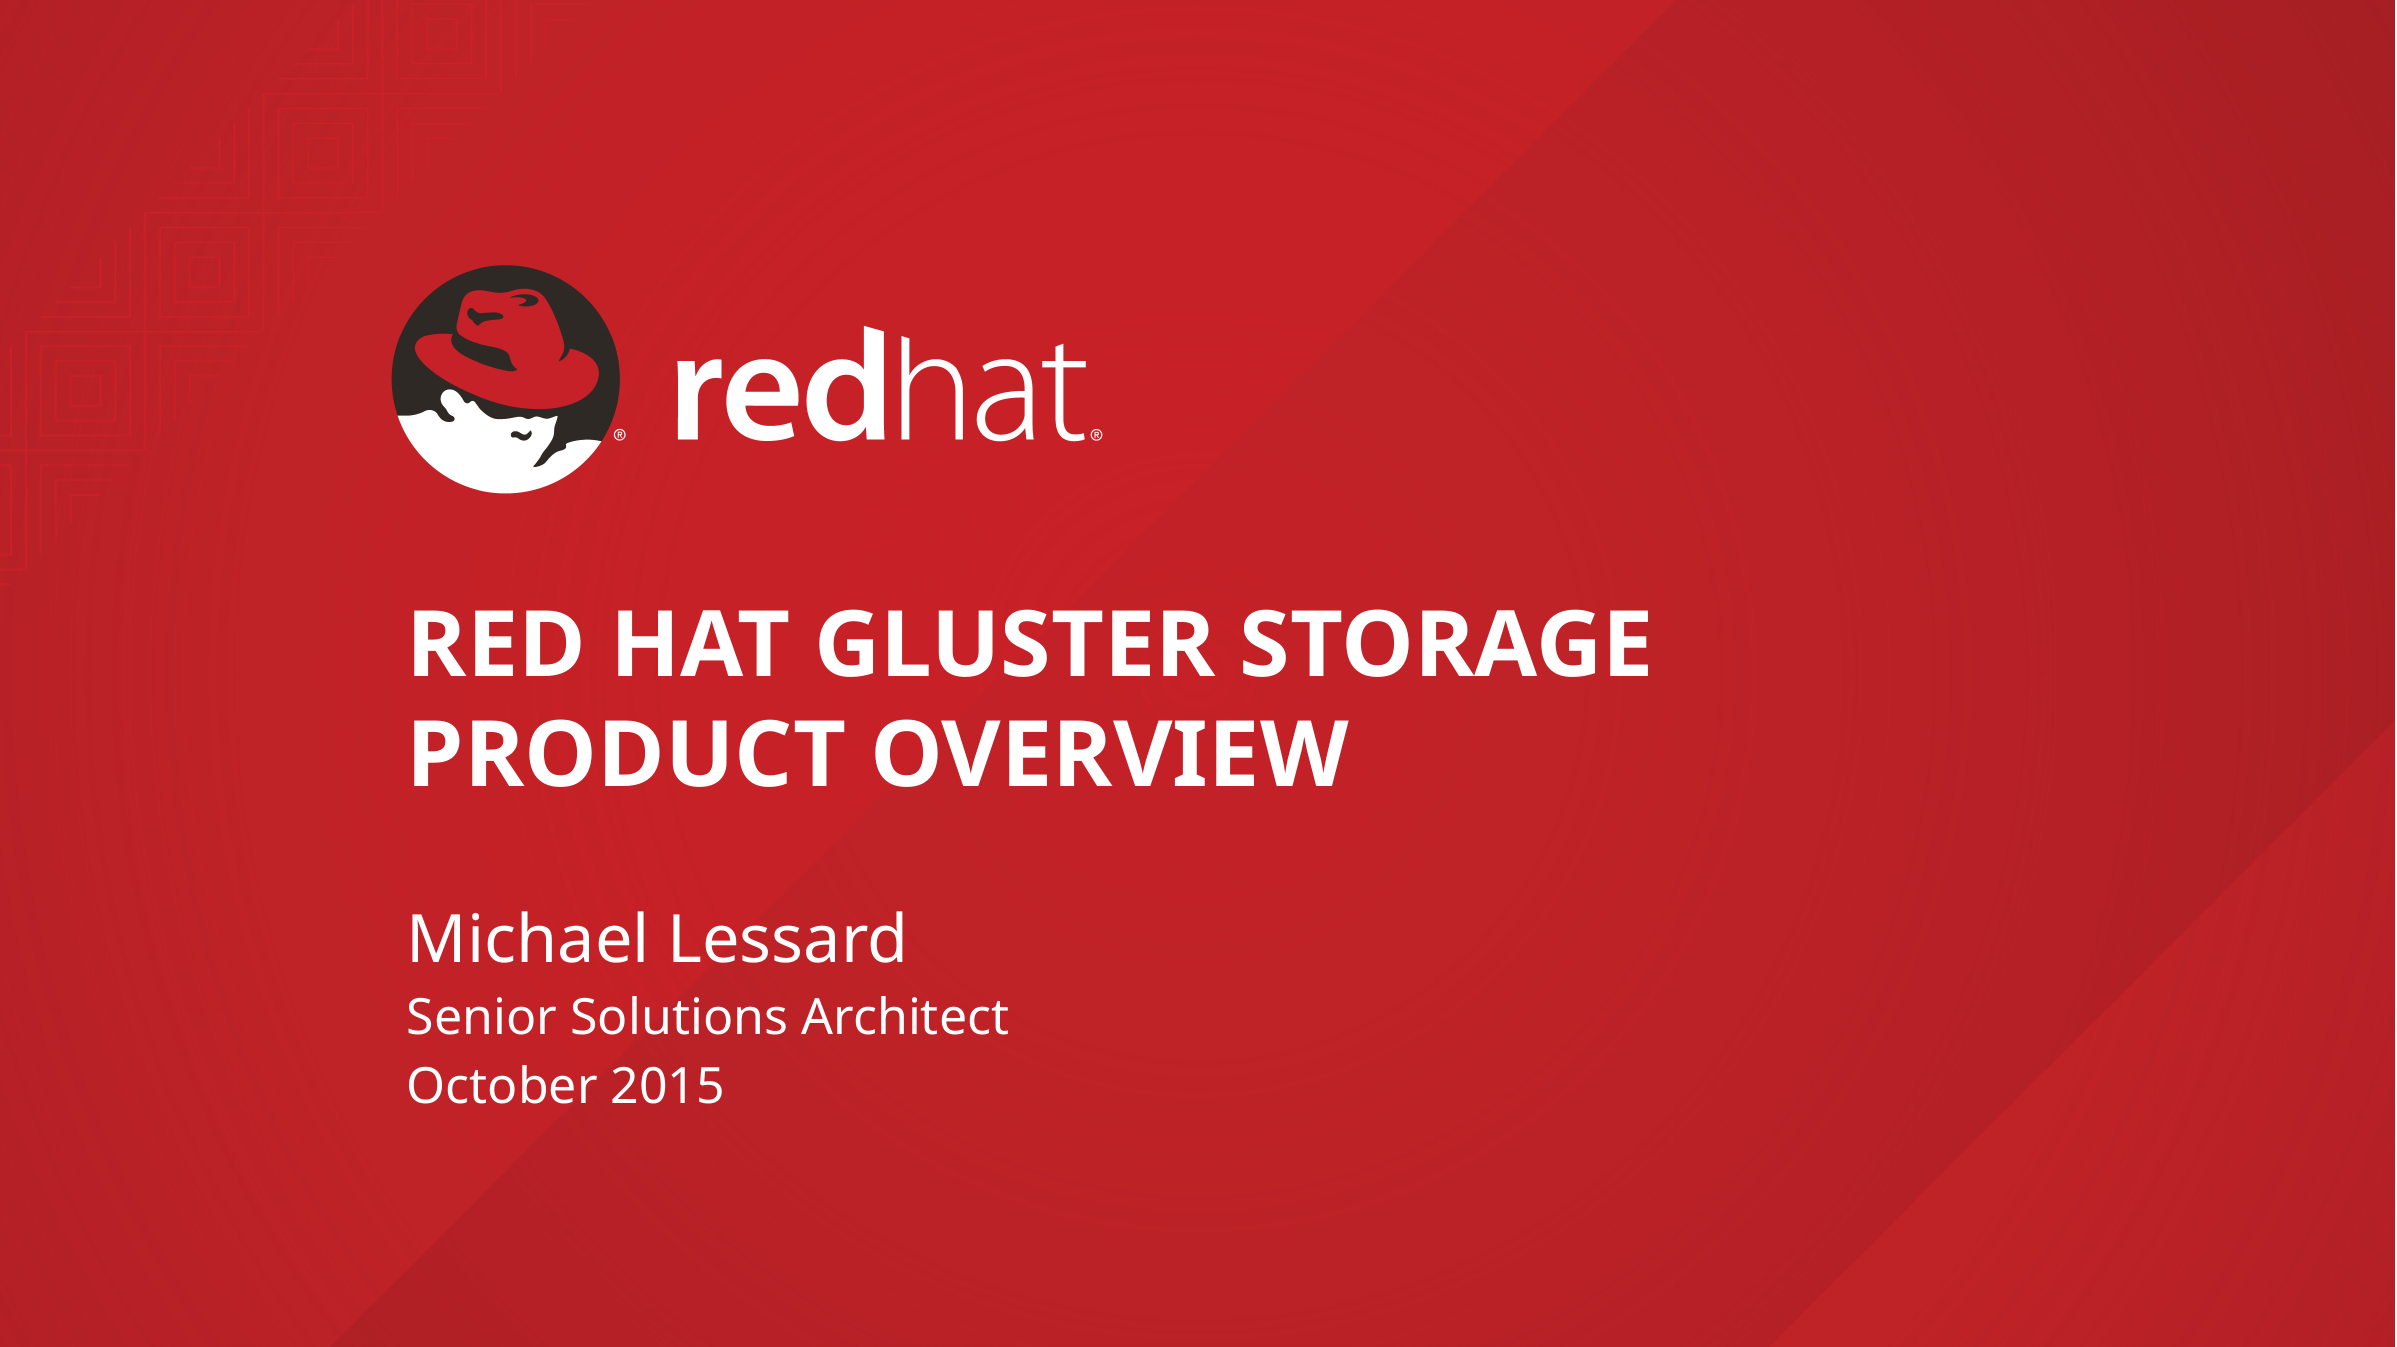

# RED HAT GLUSTER STORAGE PRODUCT OVERVIEW
Michael Lessard
Senior Solutions Architect
October 2015